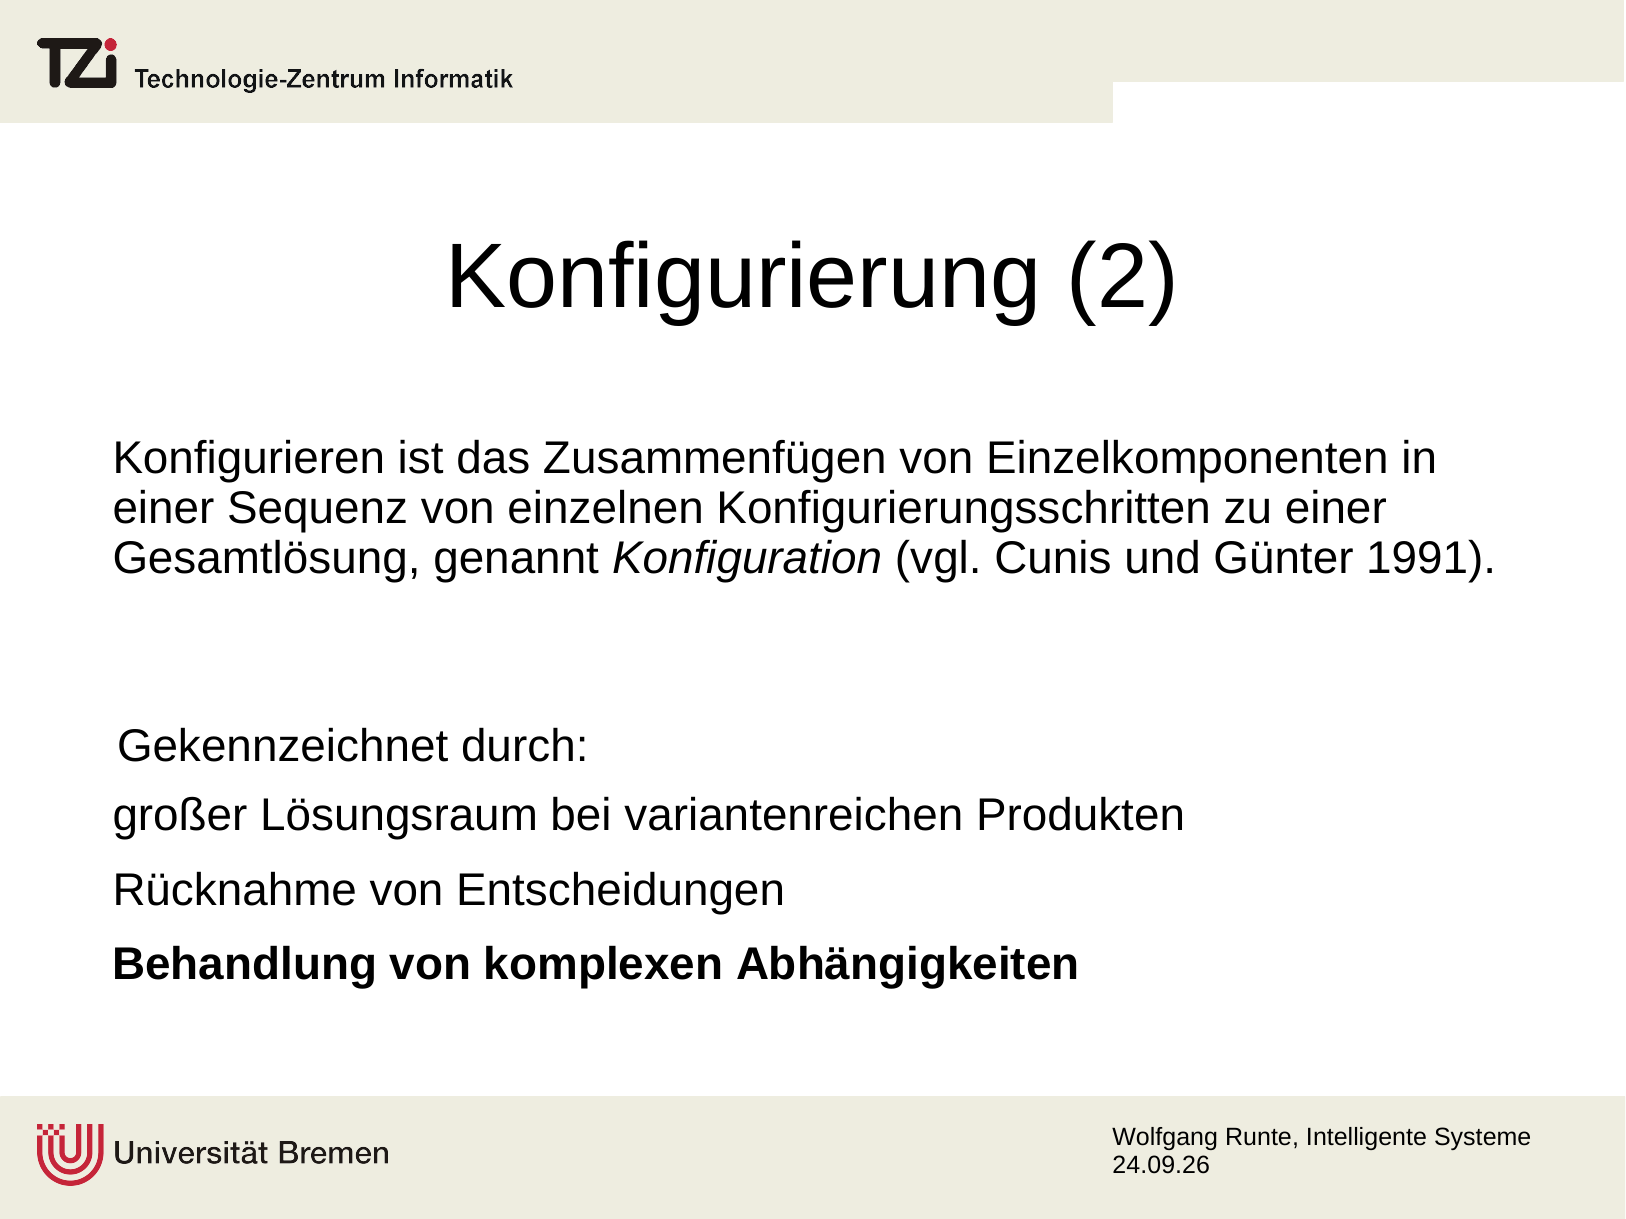

# Konfigurierung (2)
Konfigurieren ist das Zusammenfügen von Einzelkomponenten in einer Sequenz von einzelnen Konfigurierungsschritten zu einer Gesamtlösung, genannt Konfiguration (vgl. Cunis und Günter 1991).
Gekennzeichnet durch:
großer Lösungsraum bei variantenreichen Produkten
Rücknahme von Entscheidungen
Behandlung von komplexen Abhängigkeiten